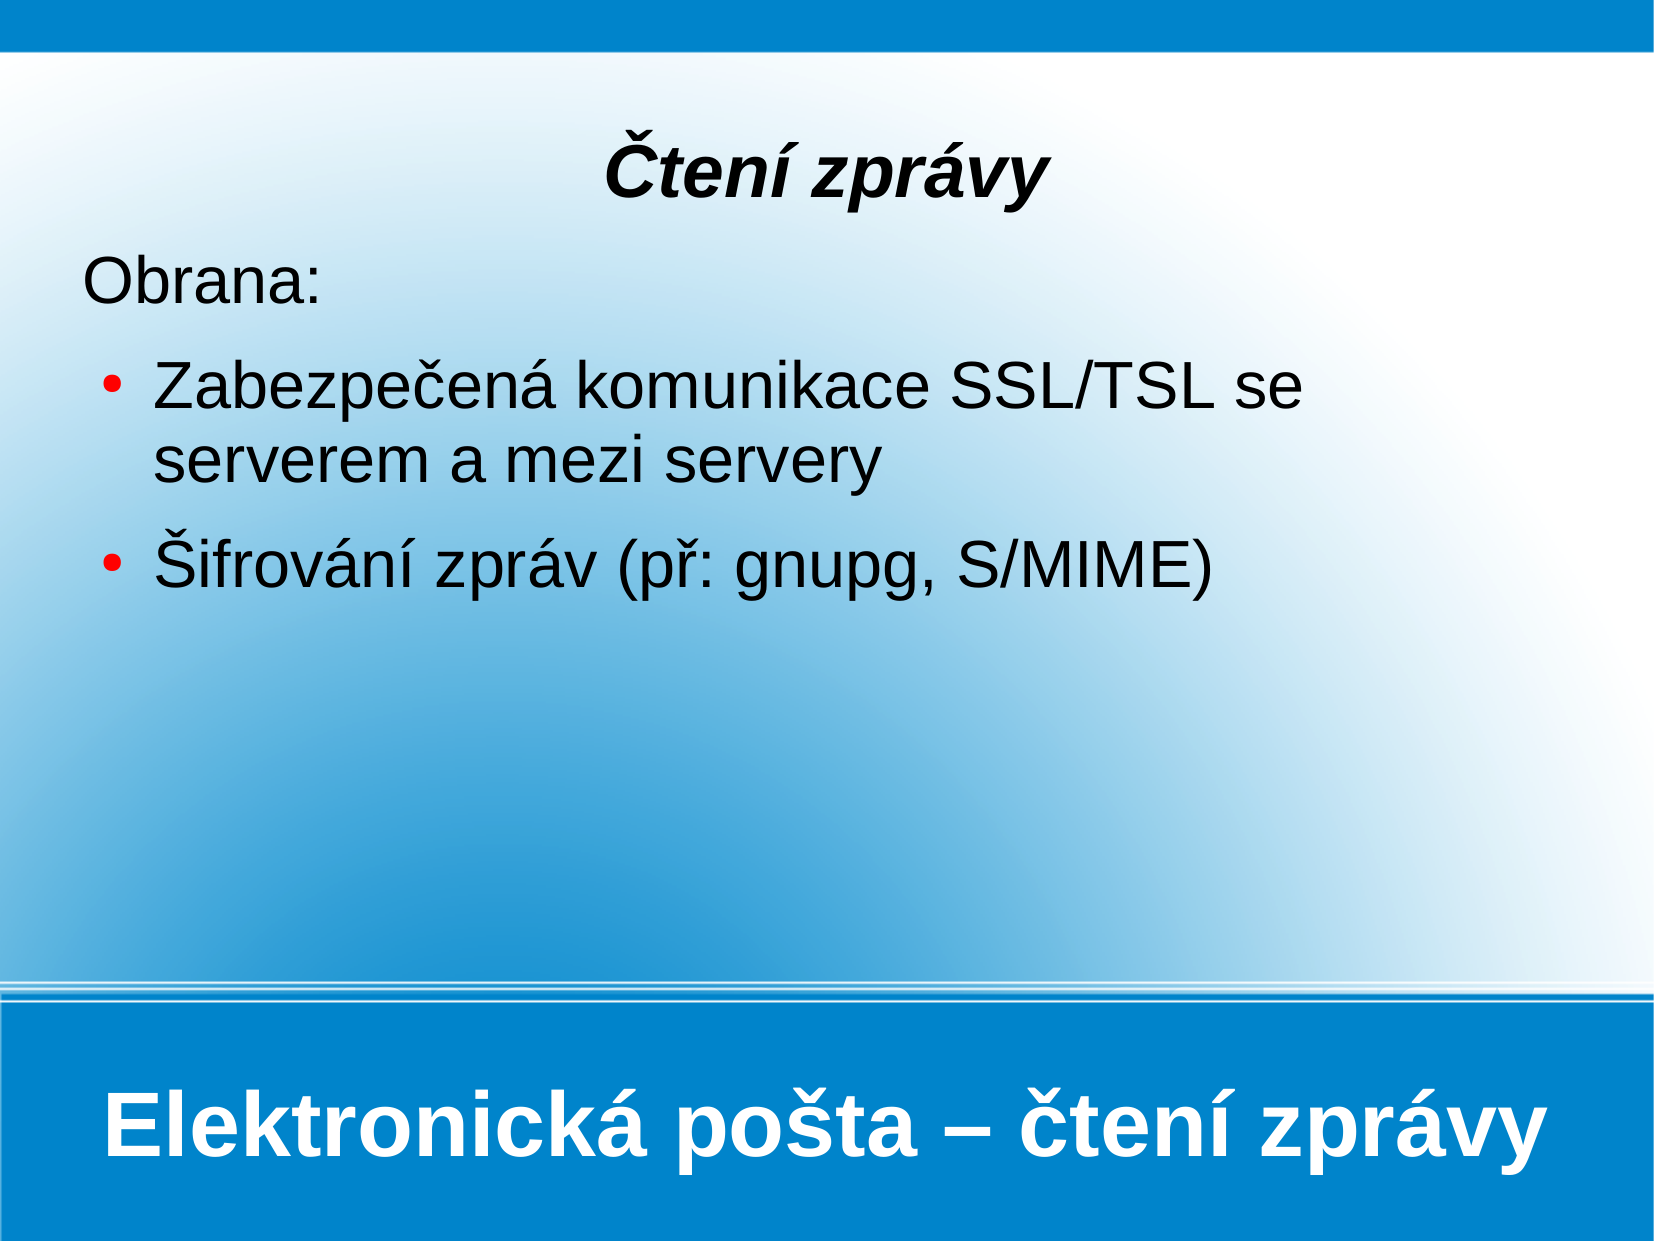

Čtení zprávy
Obrana:
Zabezpečená komunikace SSL/TSL se serverem a mezi servery
Šifrování zpráv (př: gnupg, S/MIME)
# Elektronická pošta – čtení zprávy